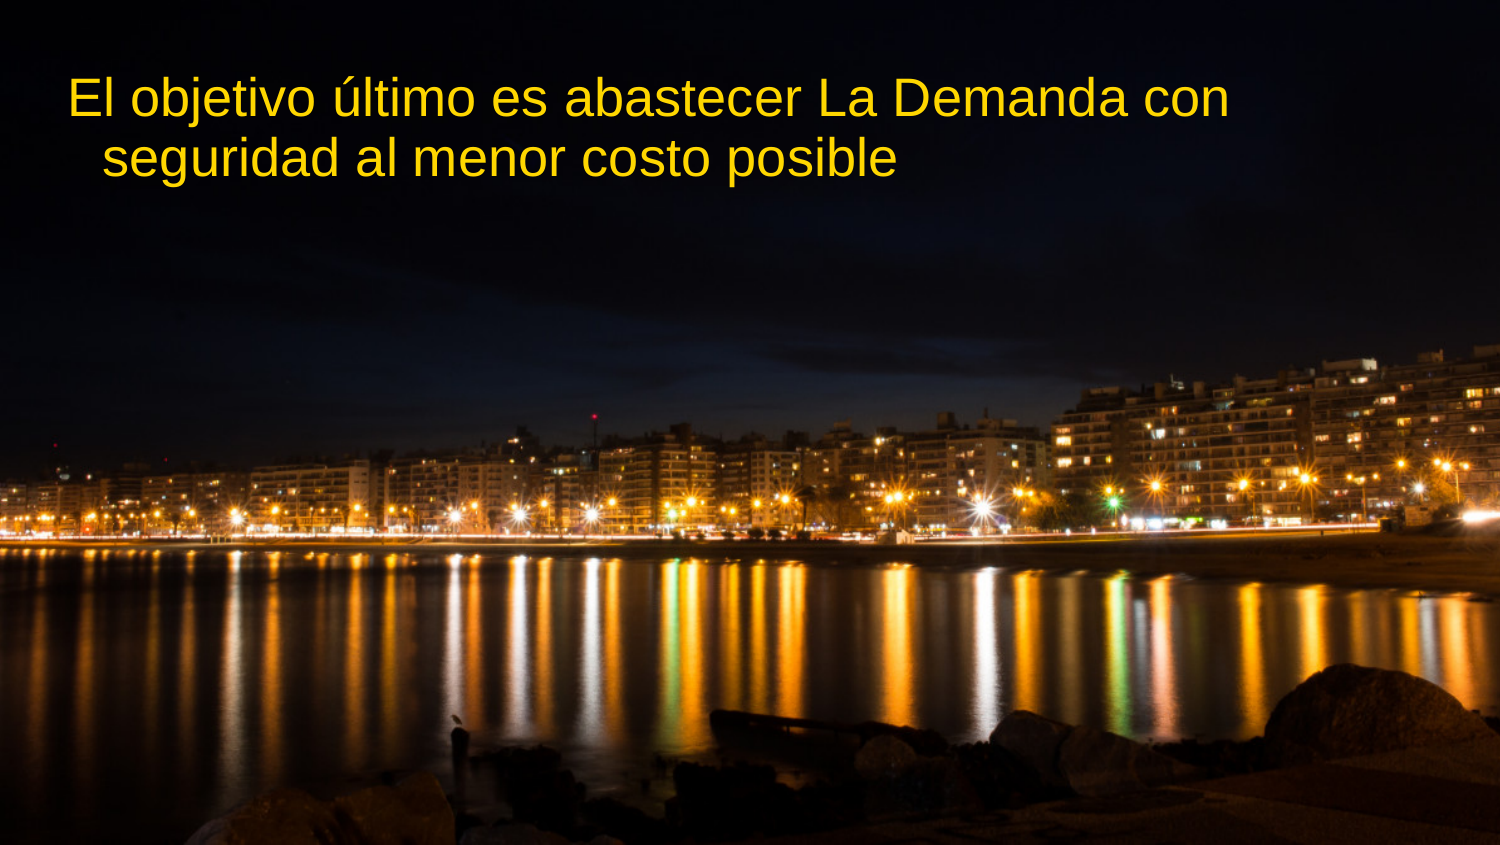

El objetivo último es abastecer La Demanda con seguridad al menor costo posible